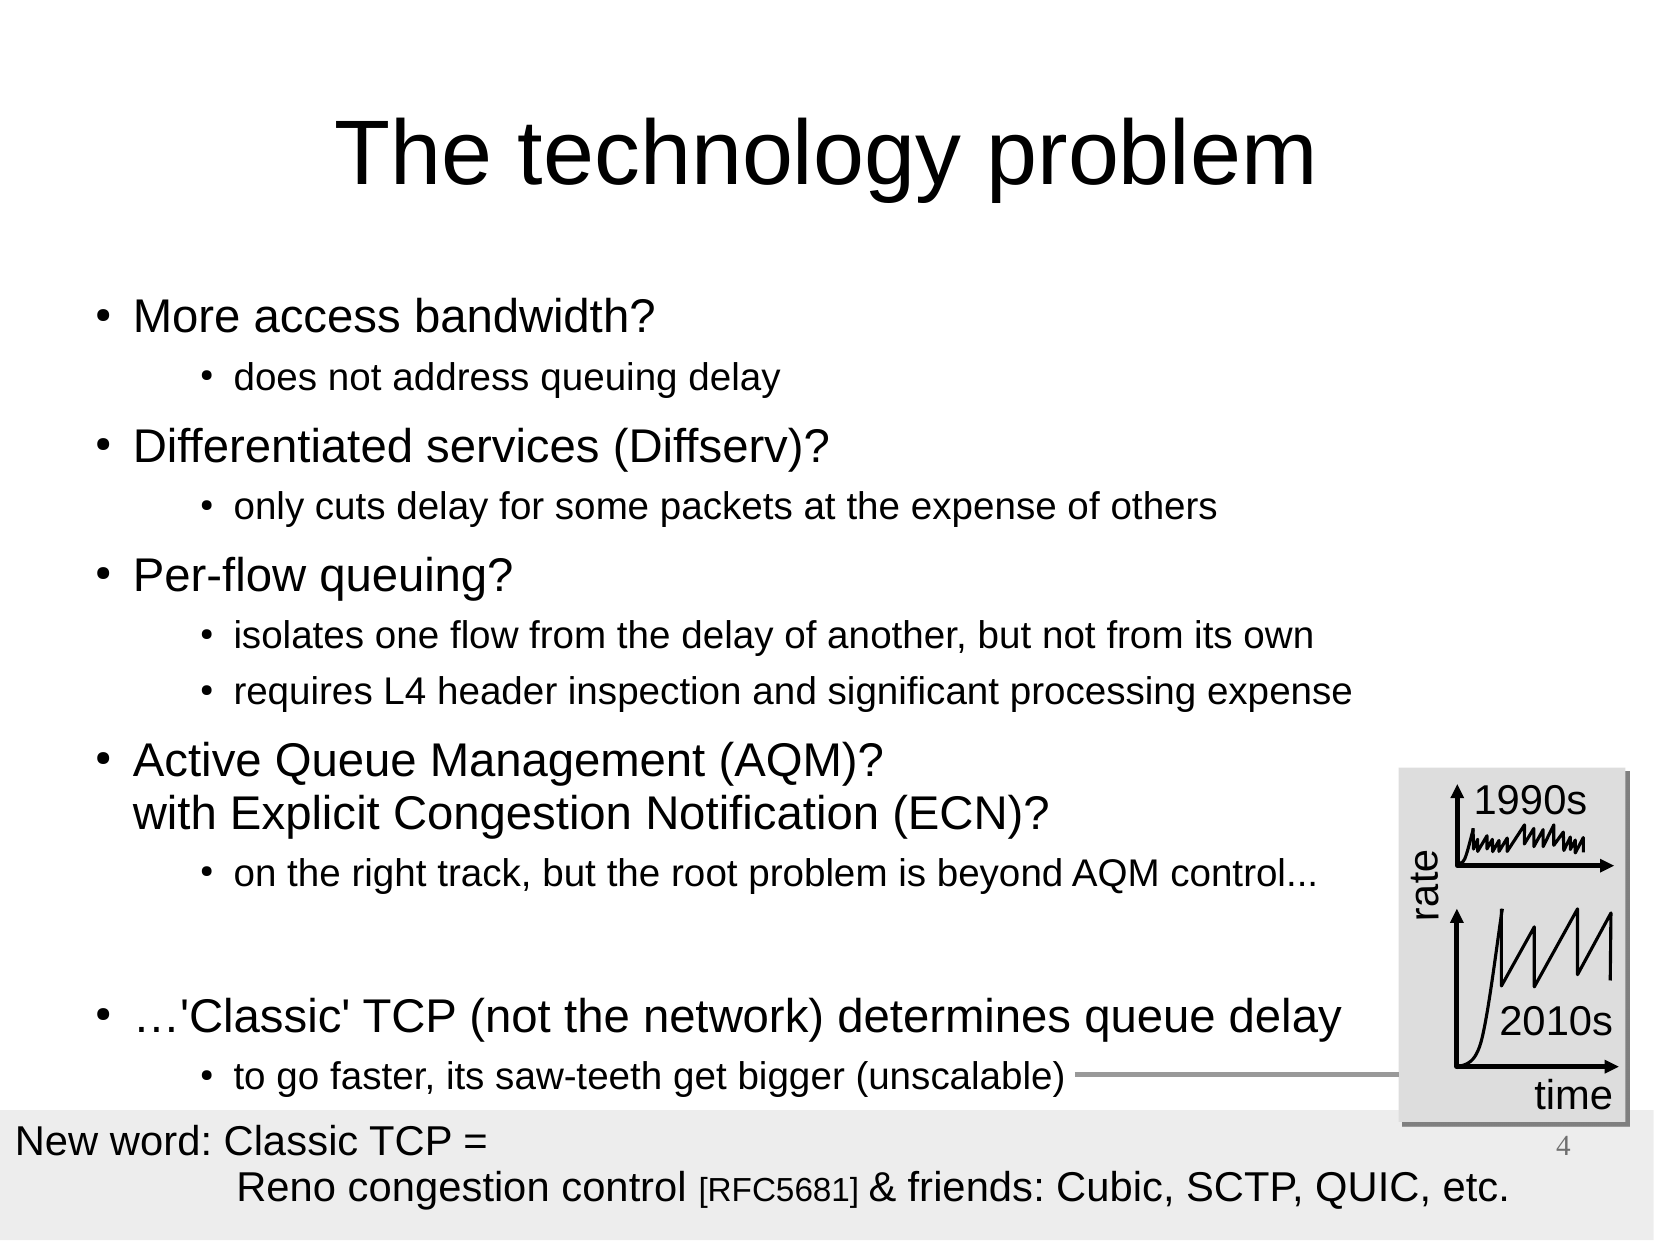

# The technology problem
More access bandwidth?
does not address queuing delay
Differentiated services (Diffserv)?
only cuts delay for some packets at the expense of others
Per-flow queuing?
isolates one flow from the delay of another, but not from its own
requires L4 header inspection and significant processing expense
Active Queue Management (AQM)?
with Explicit Congestion Notification (ECN)?
on the right track, but the root problem is beyond AQM control...
…'Classic' TCP (not the network) determines queue delay
to go faster, its saw-teeth get bigger (unscalable)
1990s
rate
2010s
time
New word: Classic TCP =
			Reno congestion control [RFC5681] & friends: Cubic, SCTP, QUIC, etc.
4